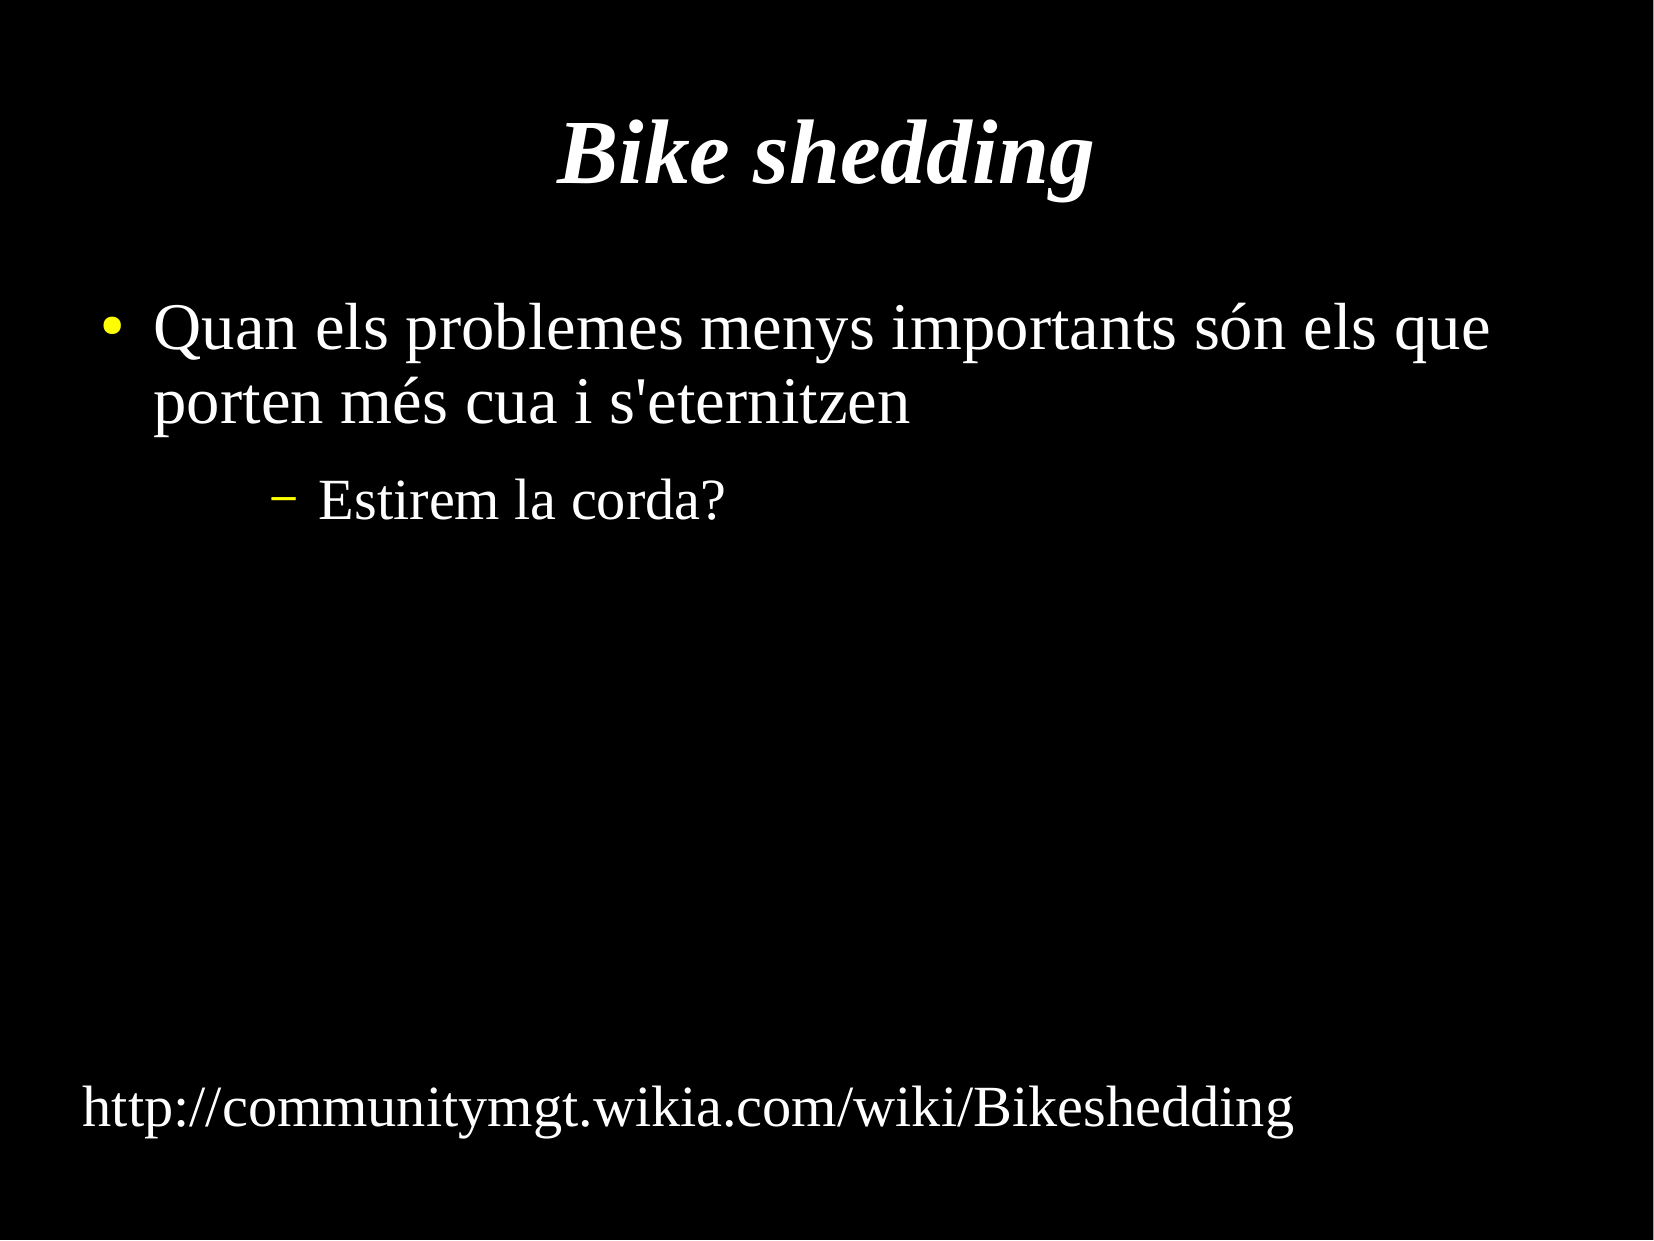

# Bike shedding
Quan els problemes menys importants són els que porten més cua i s'eternitzen
Estirem la corda?
http://communitymgt.wikia.com/wiki/Bikeshedding